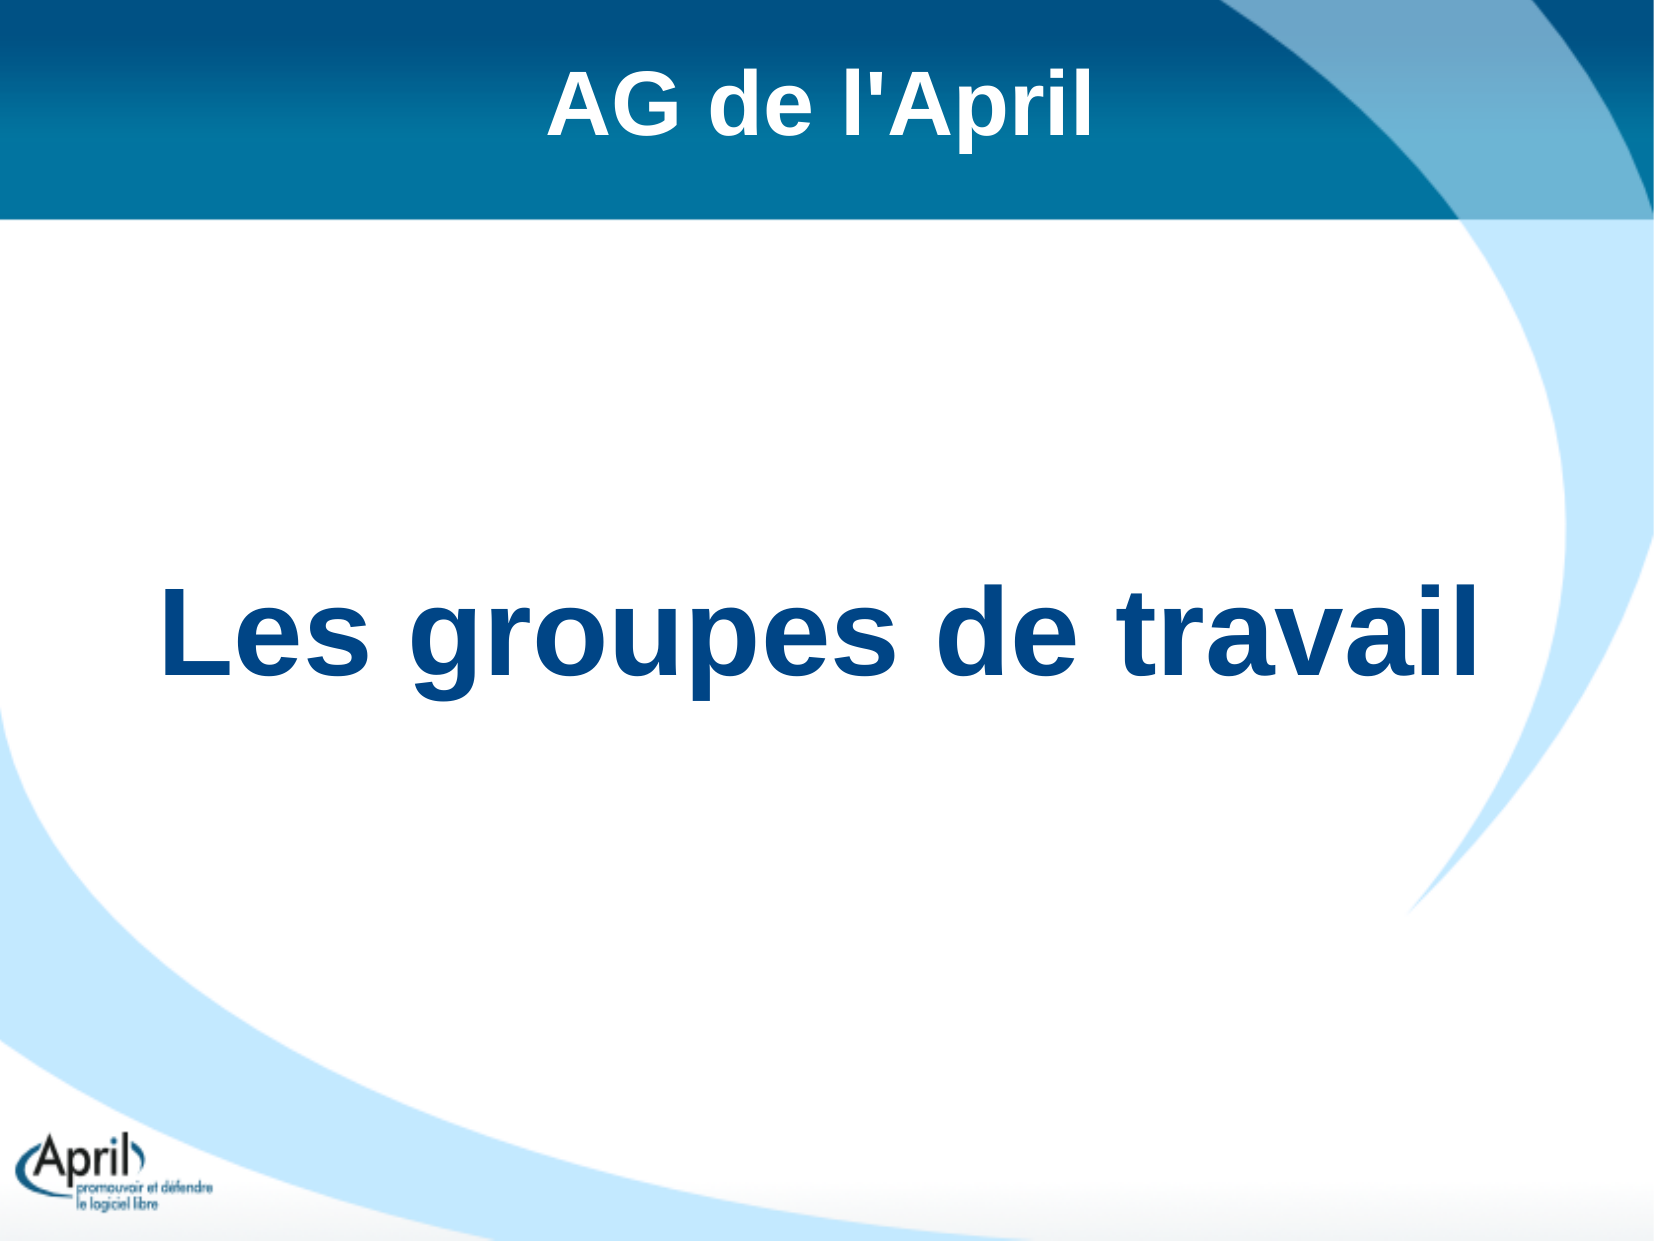

# AG de l'April
Les groupes de travail